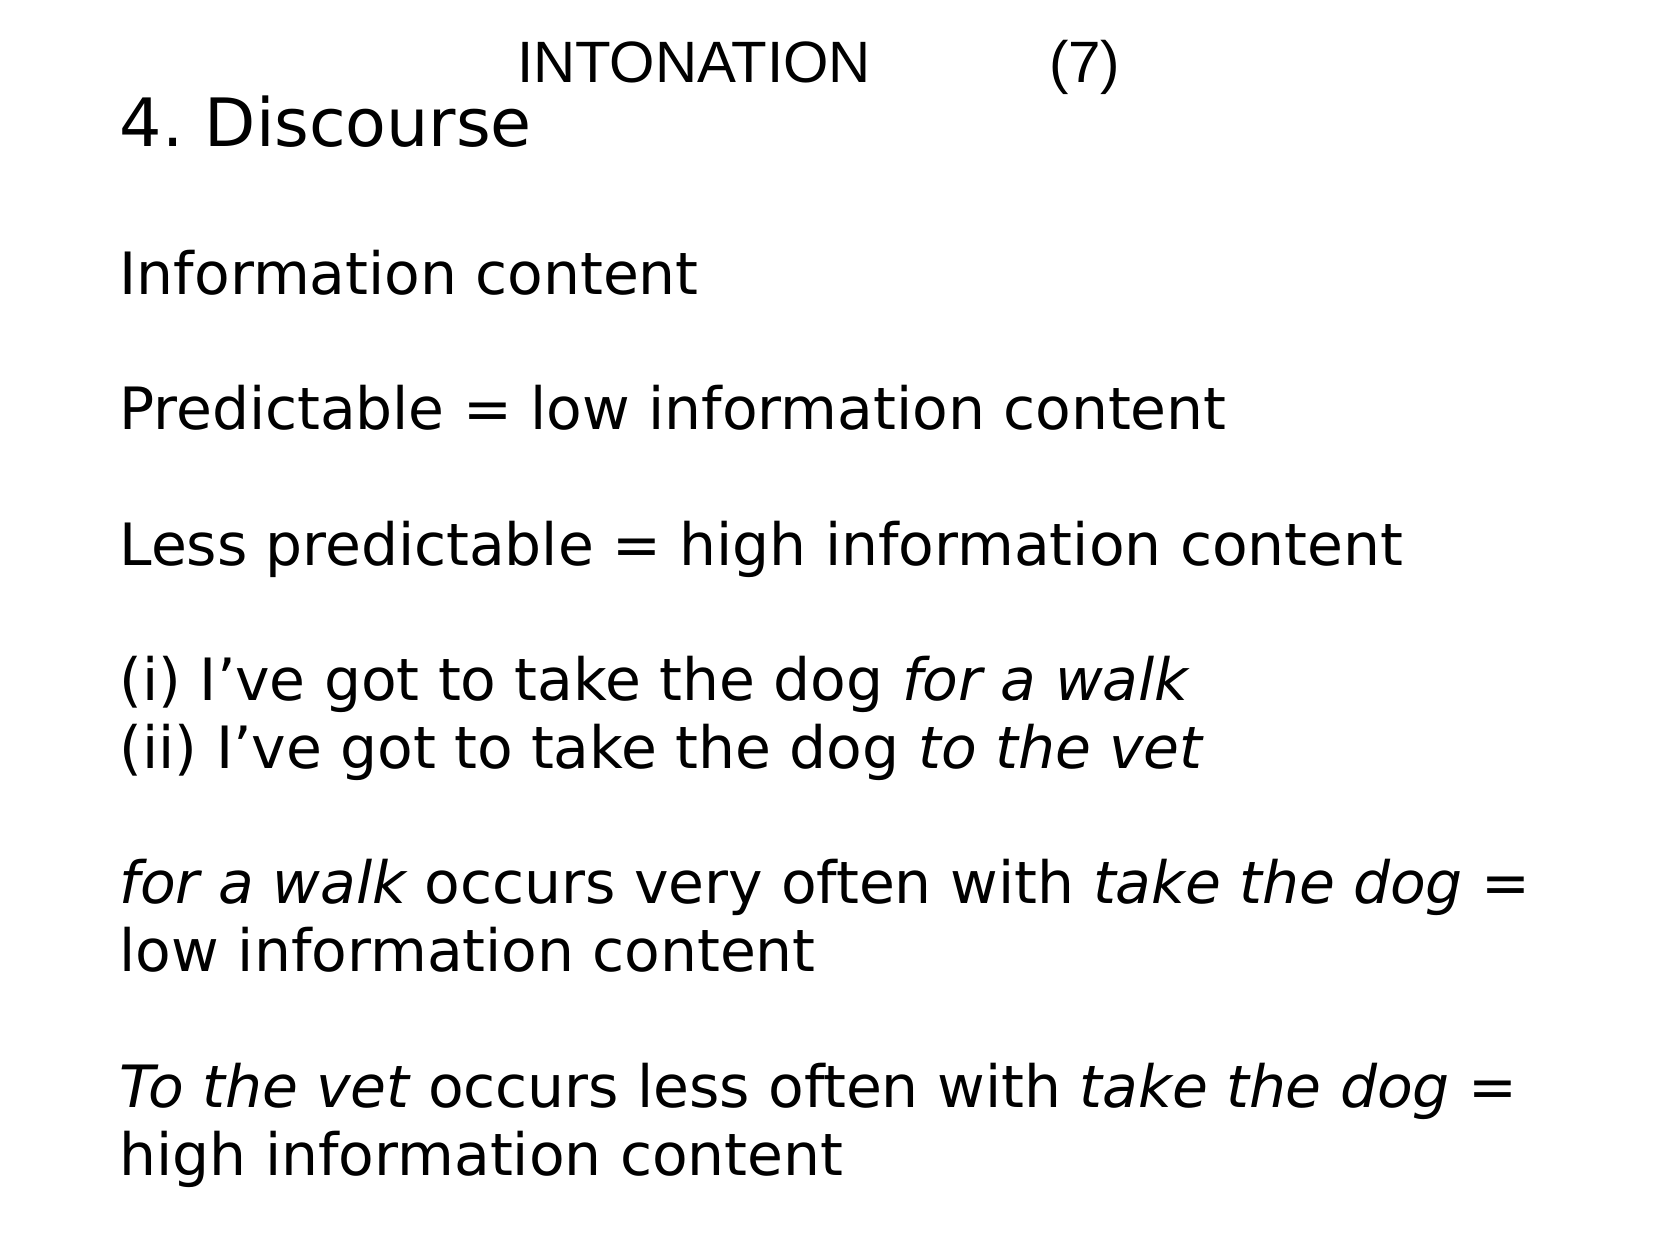

# INTONATION (7)
4. Discourse
Information content
Predictable = low information content
Less predictable = high information content
(i) I’ve got to take the dog for a walk
(ii) I’ve got to take the dog to the vet
for a walk occurs very often with take the dog = low information content
To the vet occurs less often with take the dog = high information content